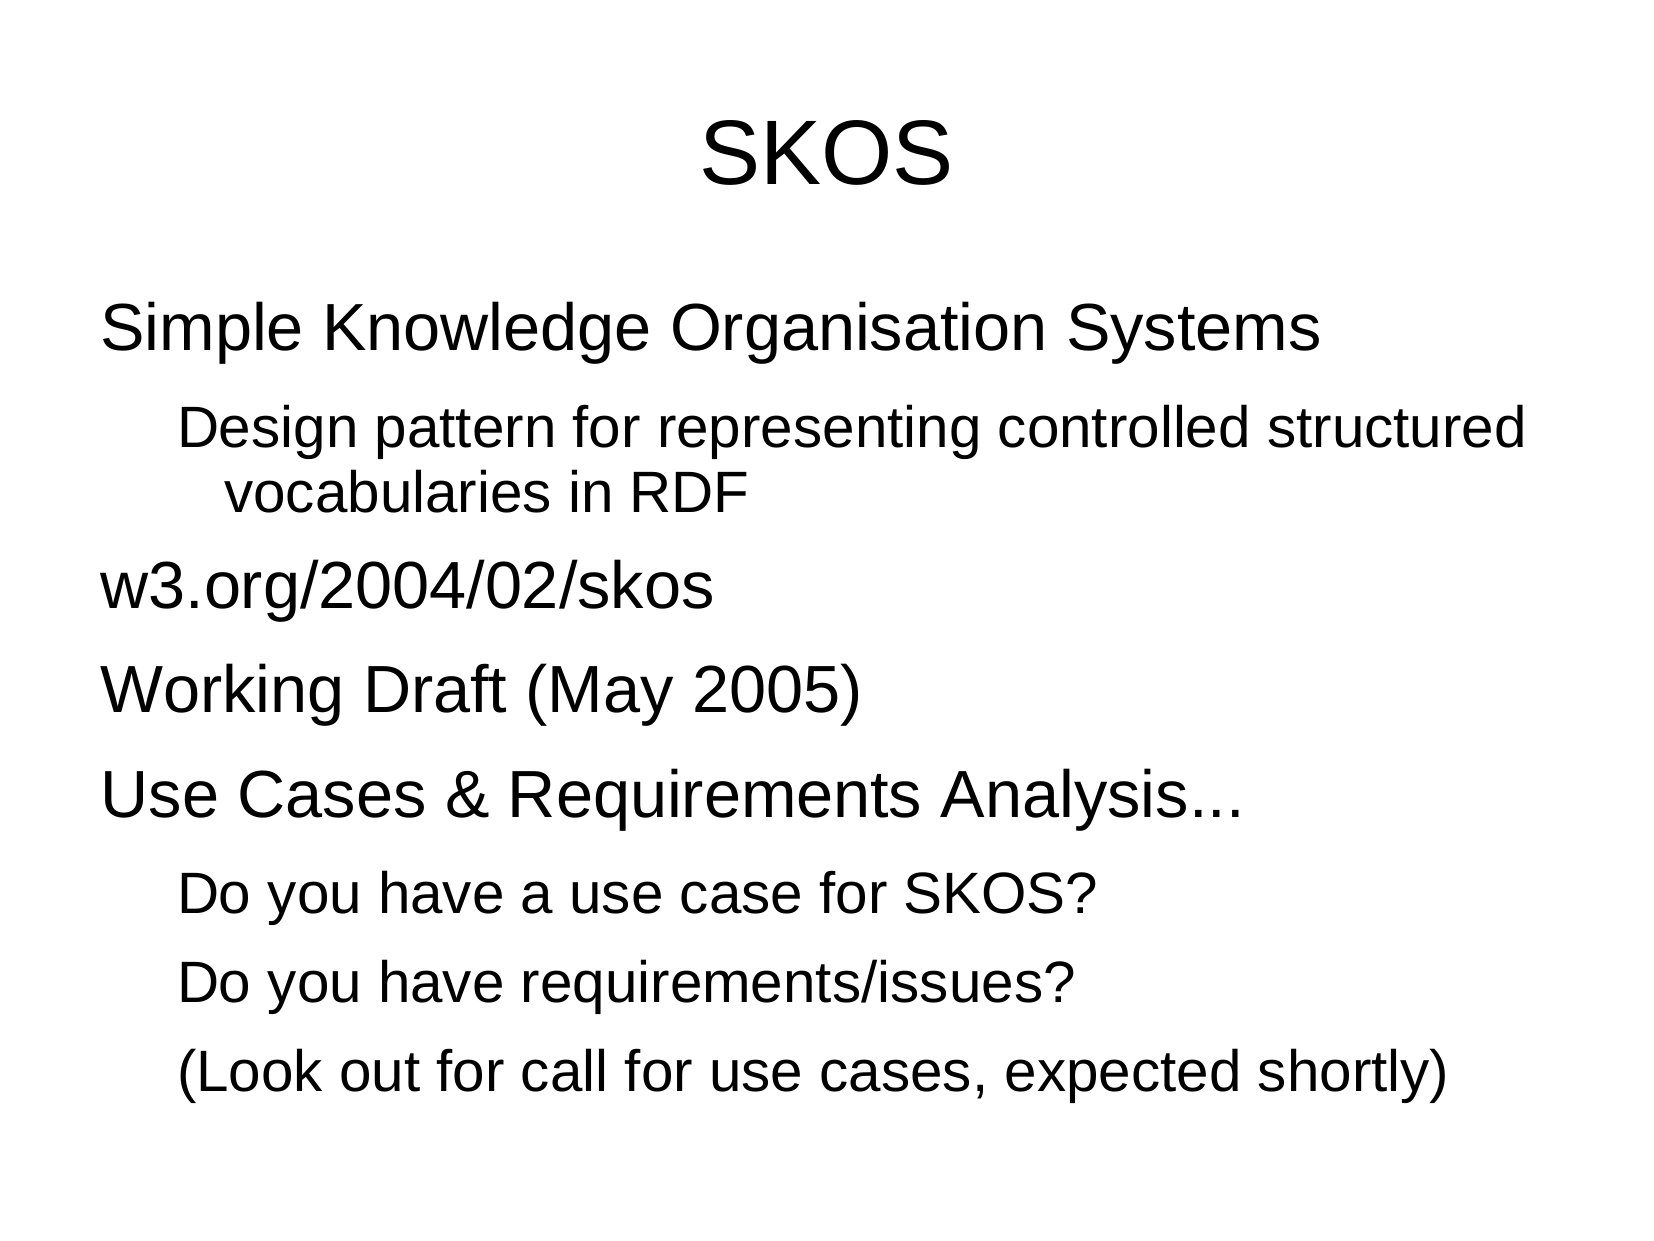

# SKOS
Simple Knowledge Organisation Systems
Design pattern for representing controlled structured vocabularies in RDF
w3.org/2004/02/skos
Working Draft (May 2005)
Use Cases & Requirements Analysis...
Do you have a use case for SKOS?
Do you have requirements/issues?
(Look out for call for use cases, expected shortly)